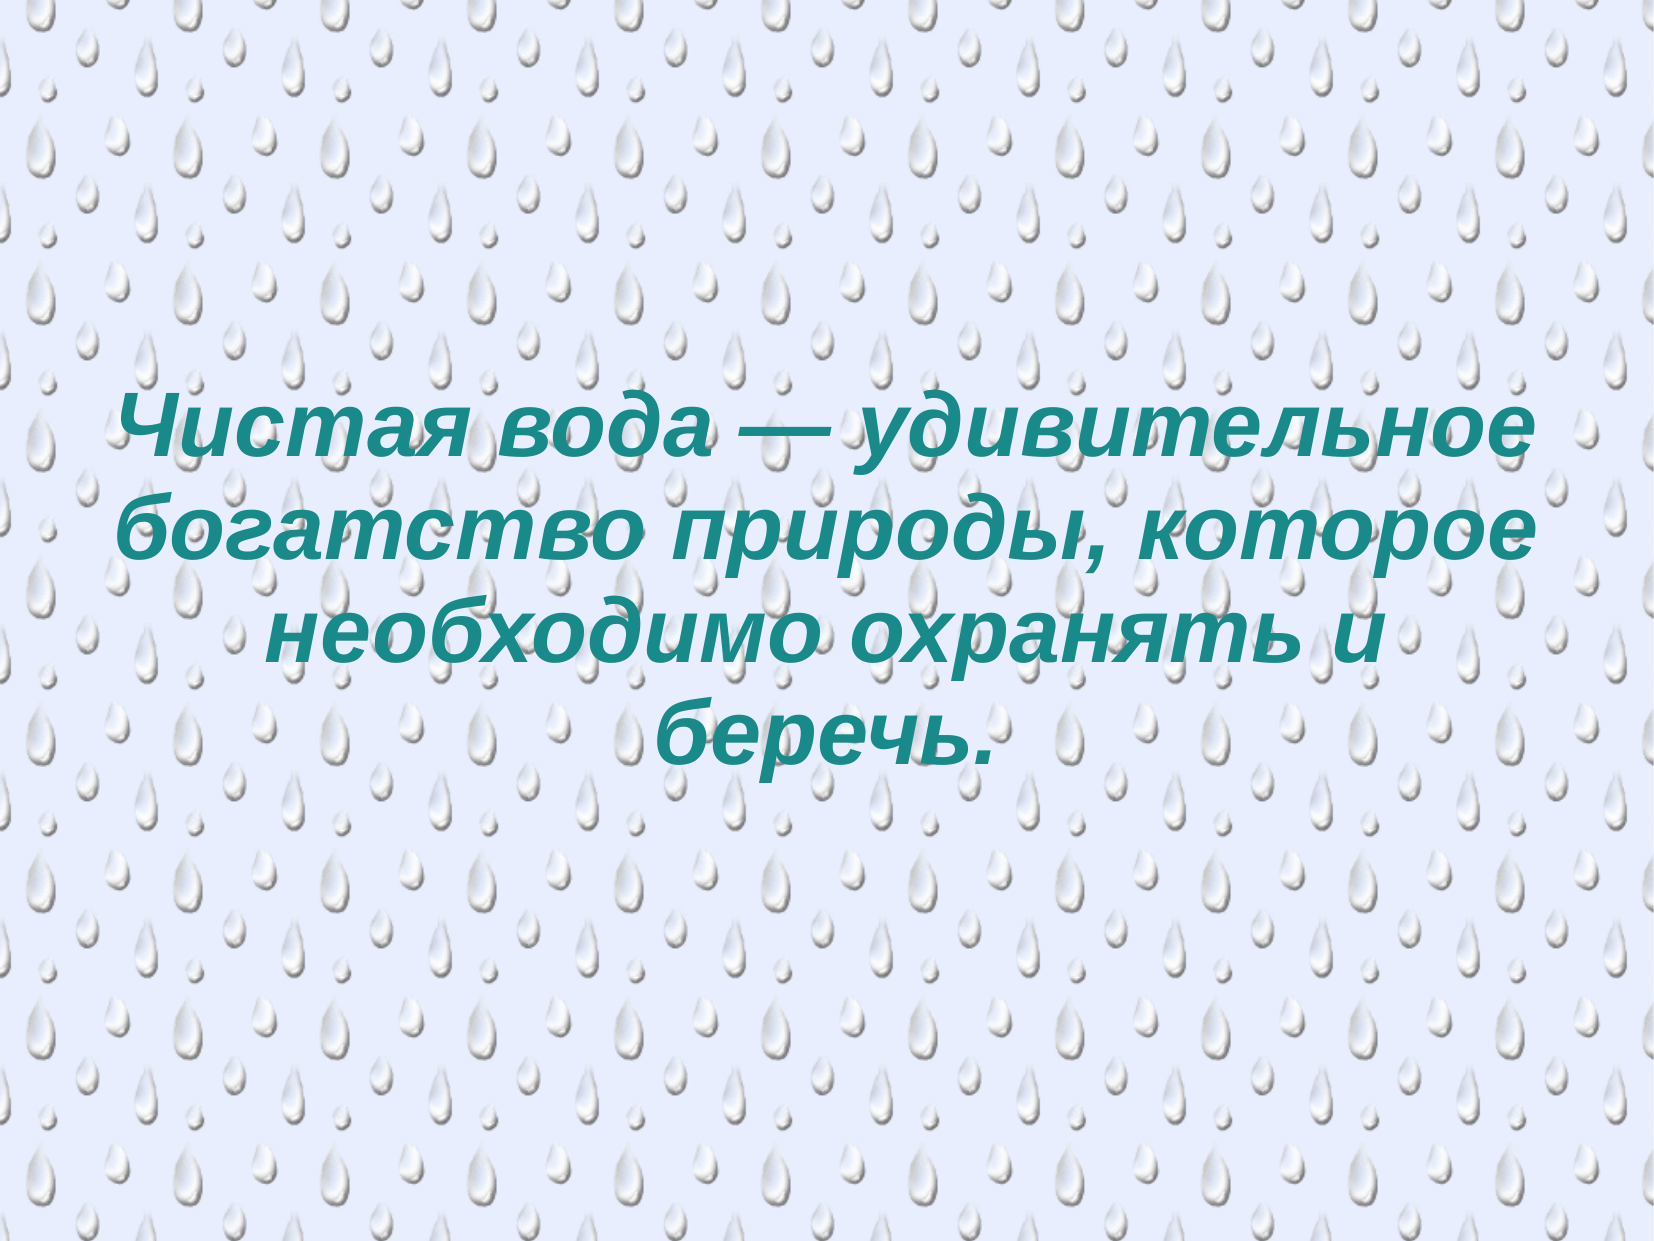

# Чистая вода — удивительное богатство природы, которое необходимо охранять и беречь.